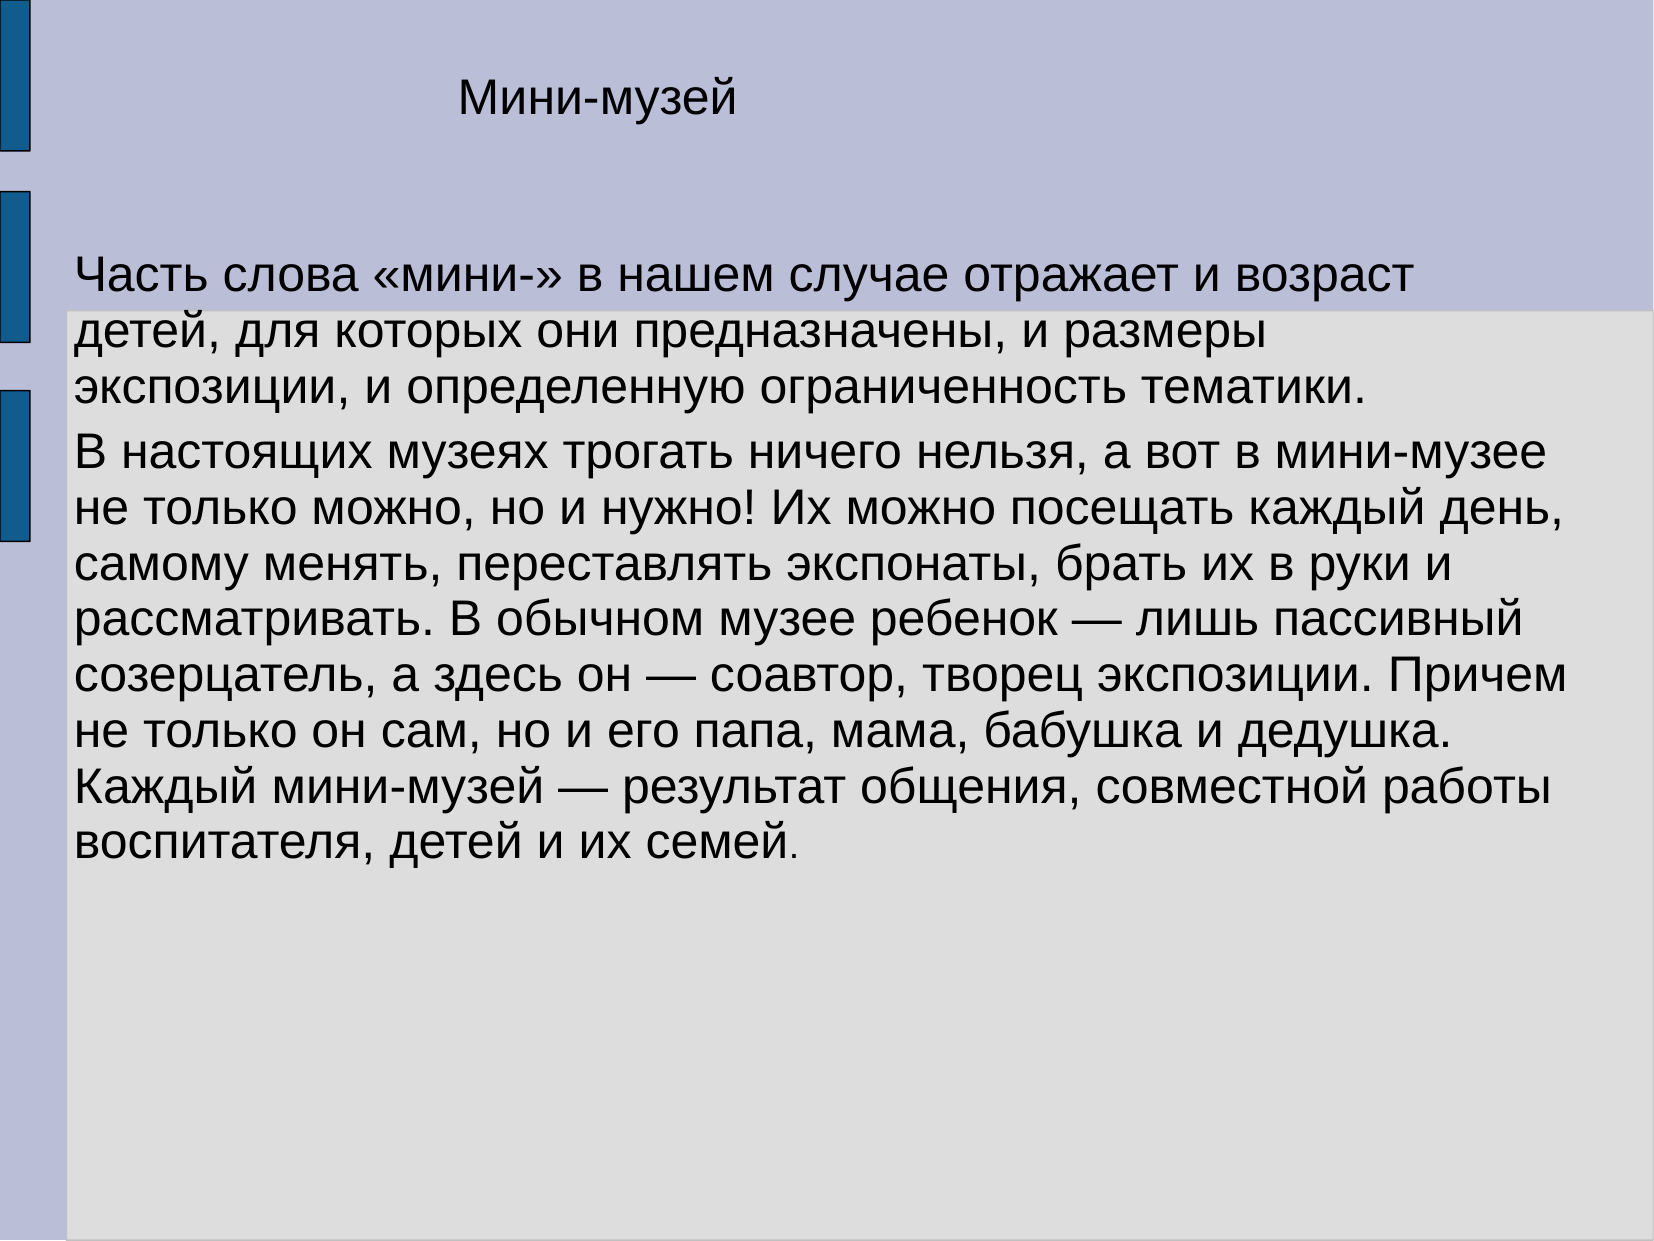

Мини-музей
Часть слова «мини-» в нашем случае отражает и возраст детей, для которых они предназначены, и размеры экспозиции, и определенную ограниченность тематики.
В настоящих музеях трогать ничего нельзя, а вот в мини-музее не только можно, но и нужно! Их можно посещать каждый день, самому менять, переставлять экспонаты, брать их в руки и рассматривать. В обычном музее ребенок — лишь пассивный созерцатель, а здесь он — соавтор, творец экспозиции. Причем не только он сам, но и его папа, мама, бабушка и дедушка. Каждый мини-музей — результат общения, совместной работы воспитателя, детей и их семей.